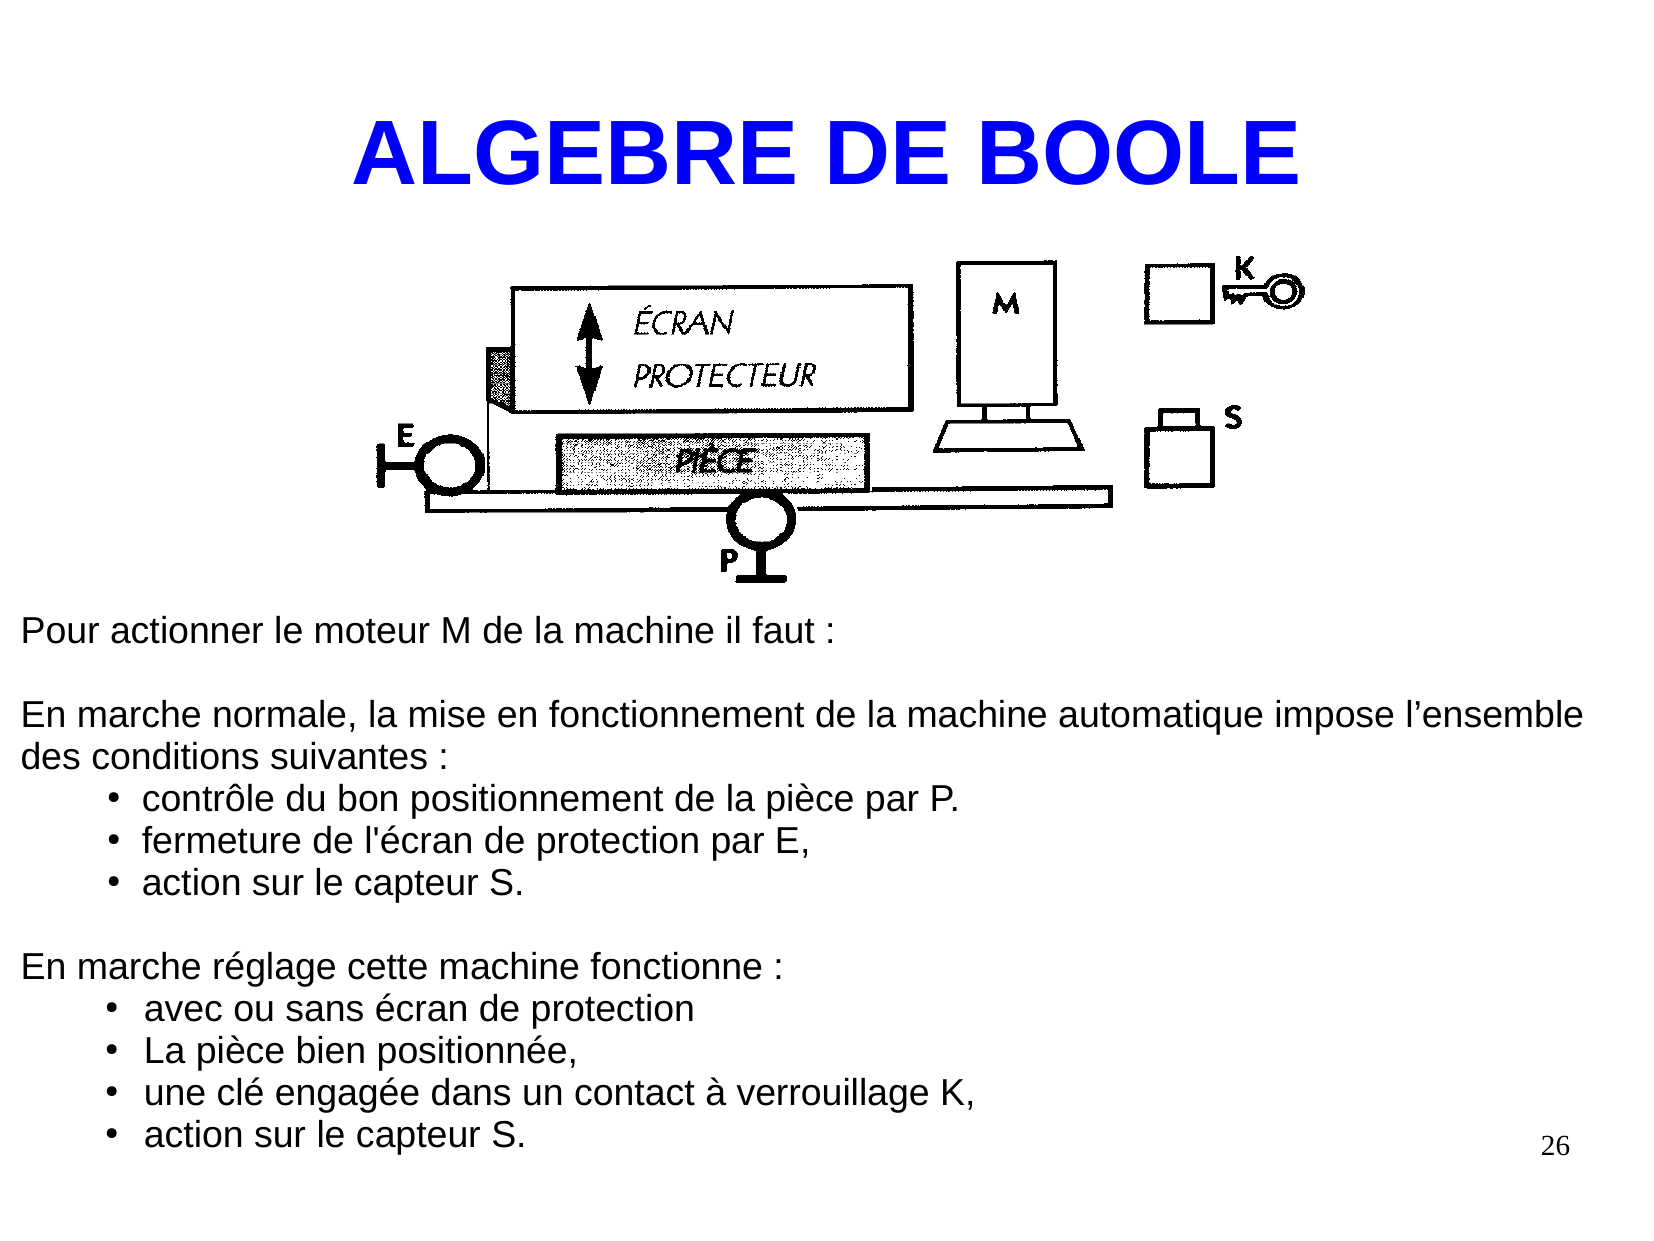

# ALGEBRE DE BOOLE
Pour actionner le moteur M de la machine il faut :
En marche normale, la mise en fonctionnement de la machine automatique impose l’ensemble des conditions suivantes :
contrôle du bon positionnement de la pièce par P.
fermeture de l'écran de protection par E,
action sur le capteur S.
En marche réglage cette machine fonctionne :
avec ou sans écran de protection
La pièce bien positionnée,
une clé engagée dans un contact à verrouillage K,
action sur le capteur S.
26